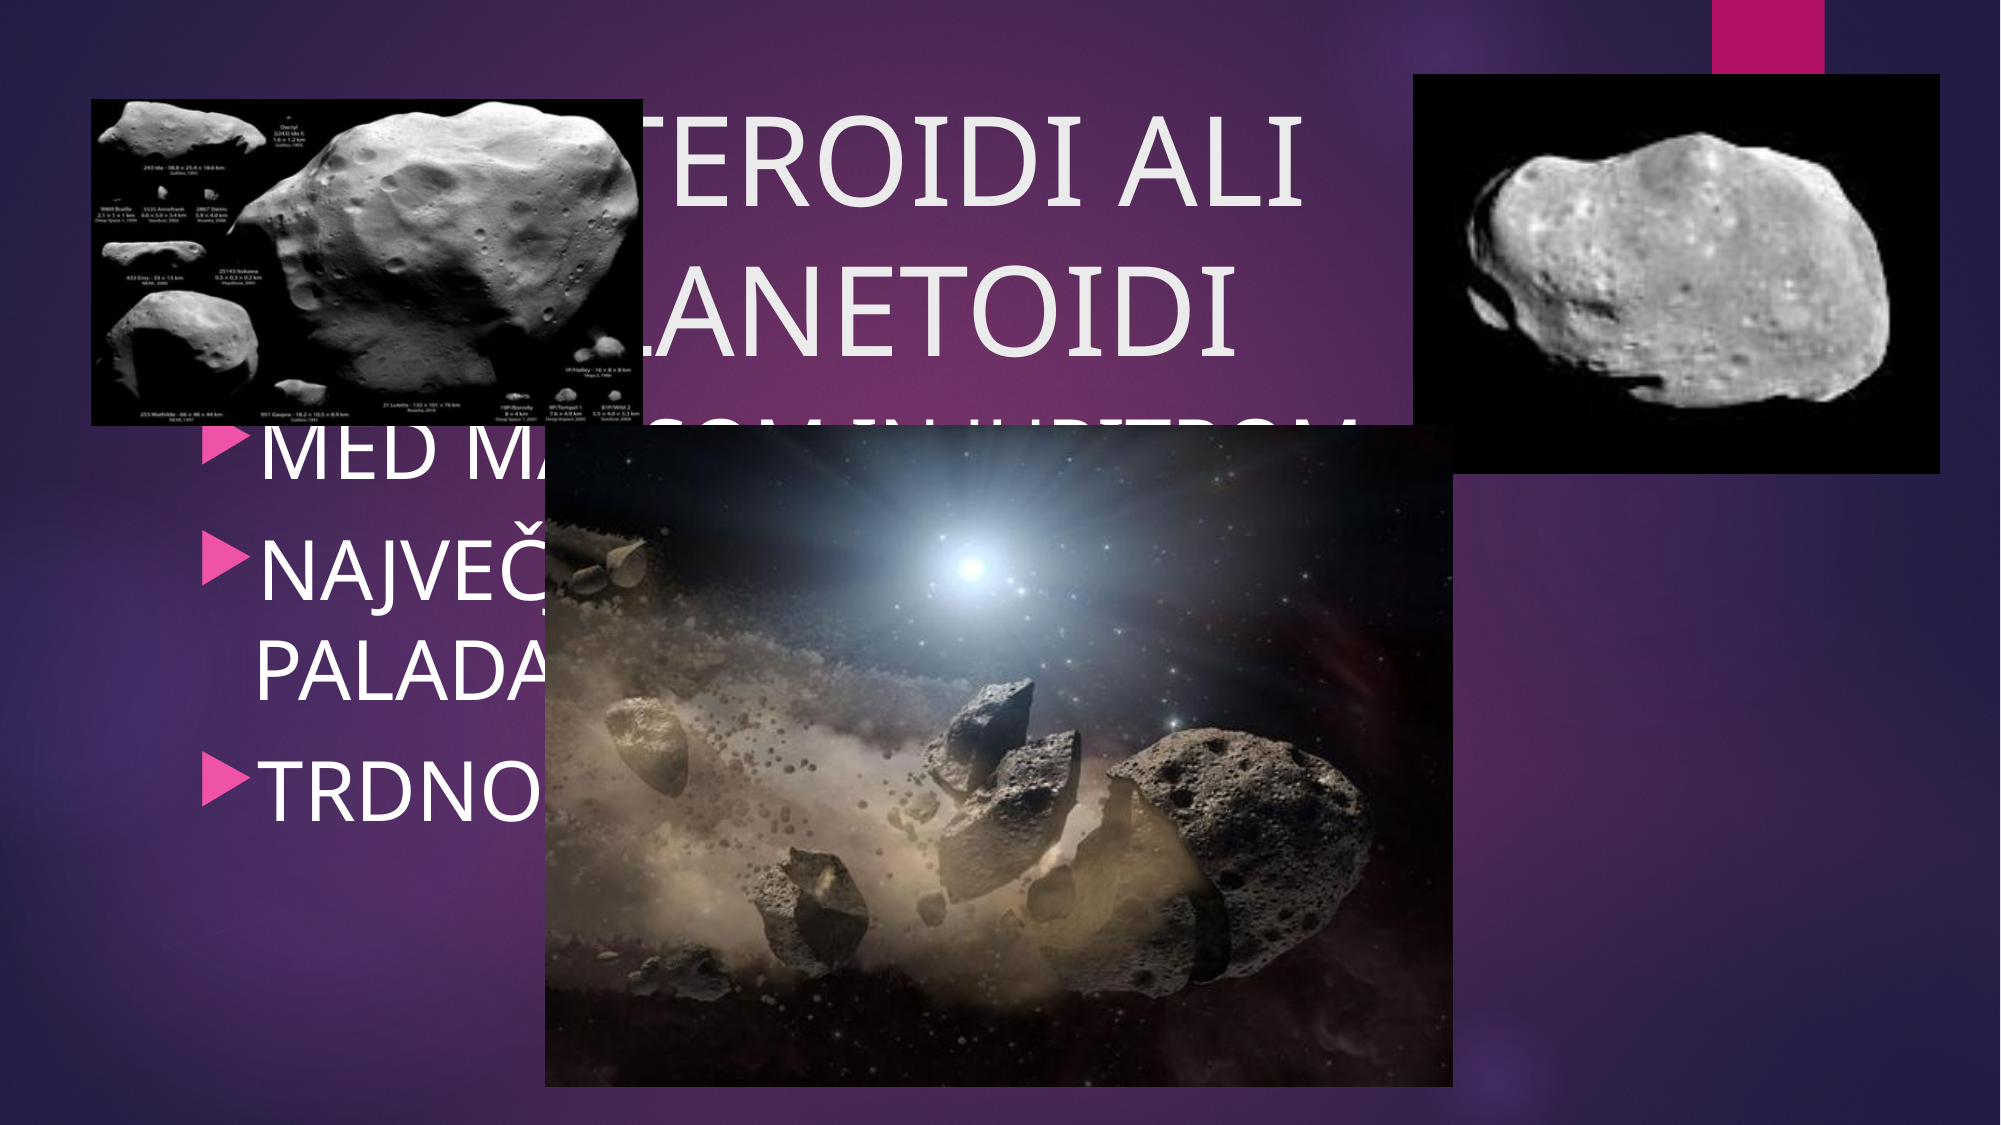

# ASTEROIDI ALI PLANETOIDI
MED MARSOM IN JUPITROM
NAJVEČJI SO: VESTA, HIGIEJA, PALADA, JUNONA
TRDNO NEBESNO TELO